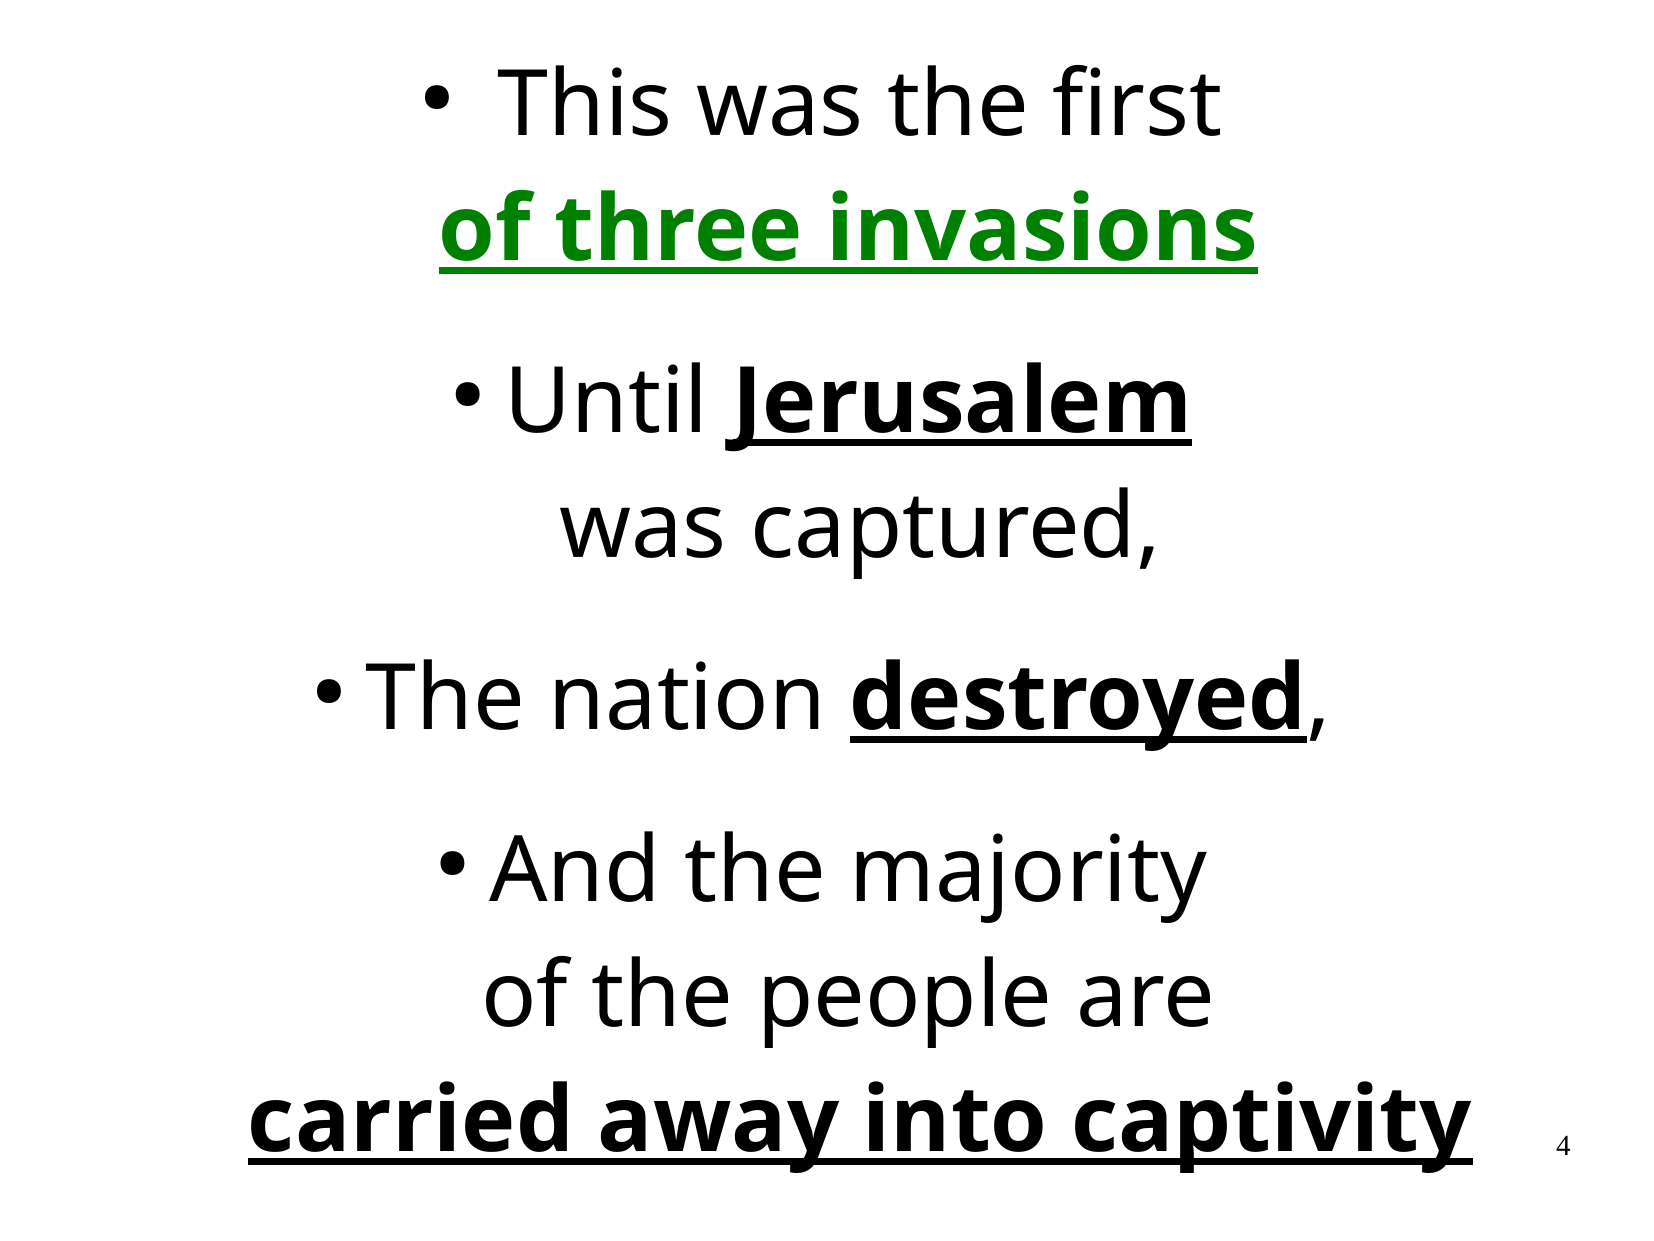

# This was the first of three invasions
Until Jerusalem
was captured,
The nation destroyed,
And the majority
of the people are
carried away into captivity
4